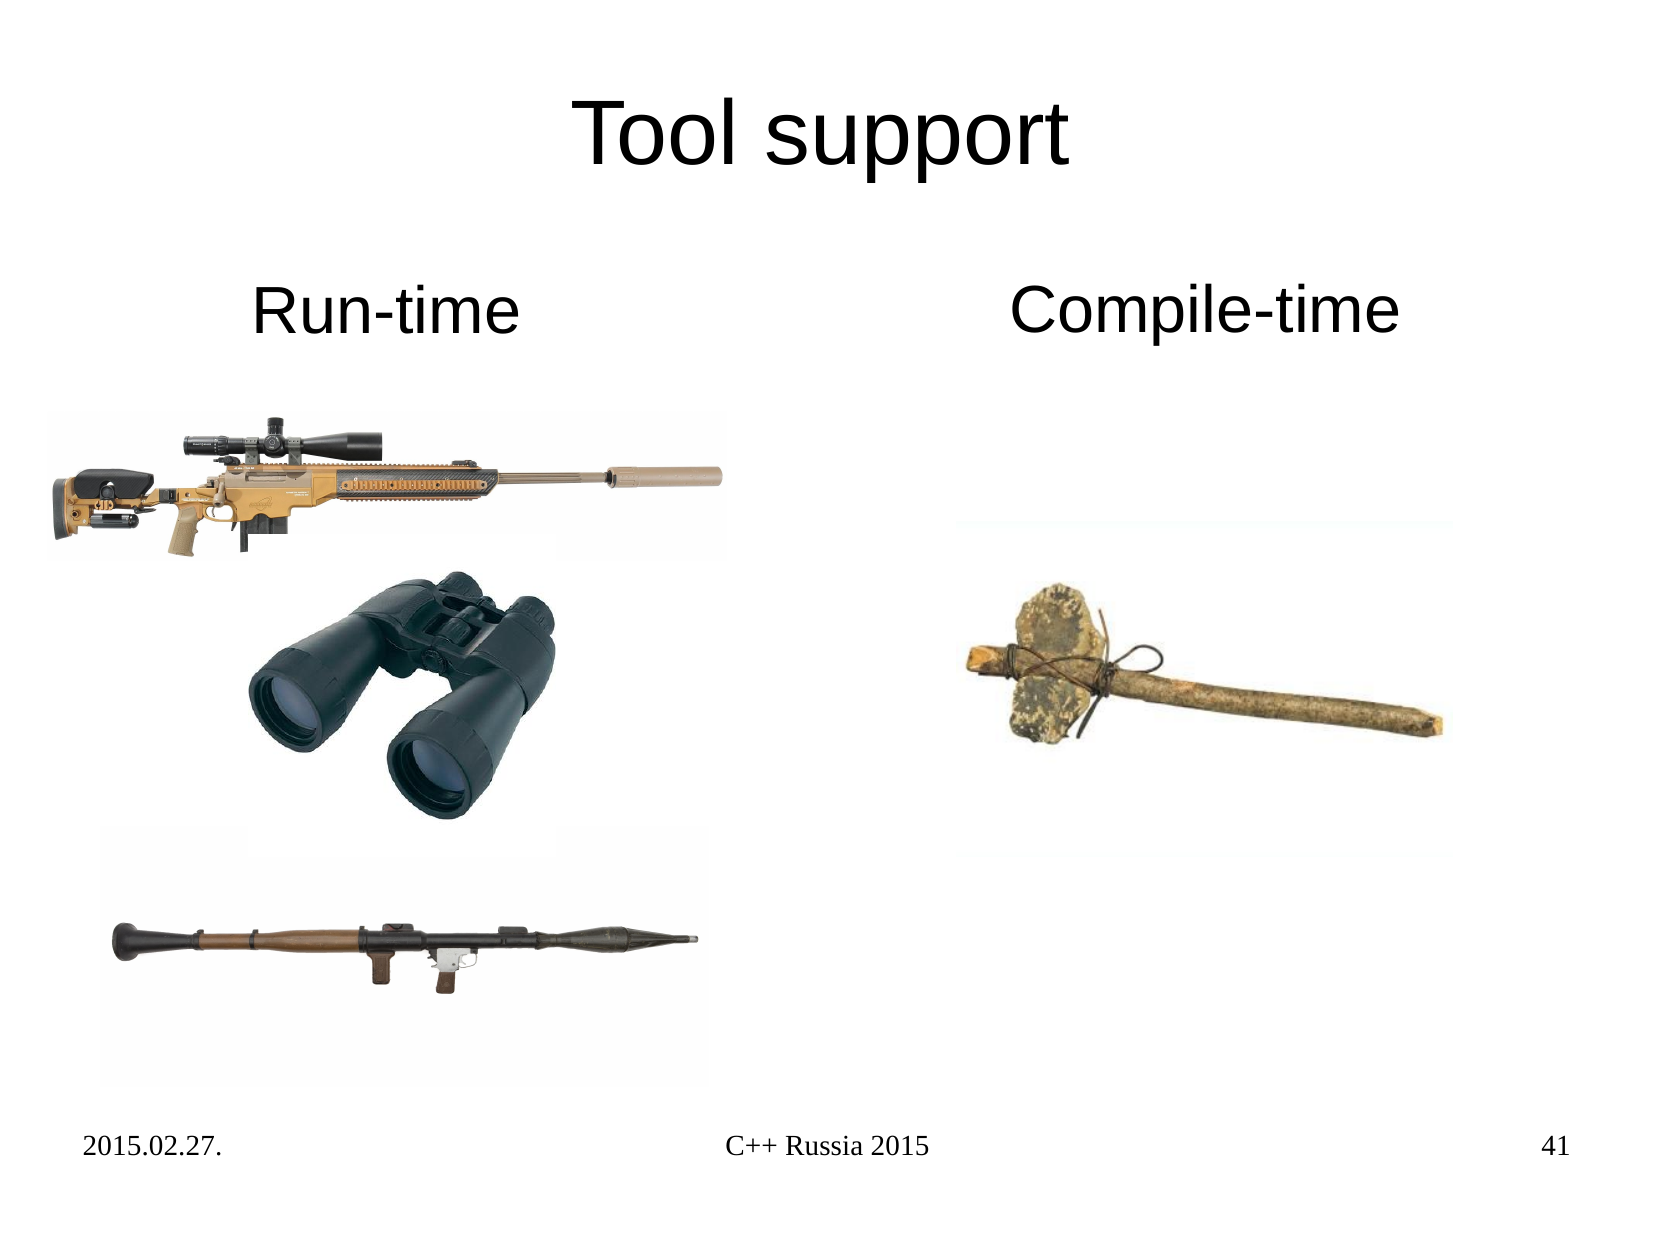

# Tool support
Compile-time
Run-time
2015.02.27.
C++ Russia 2015
41